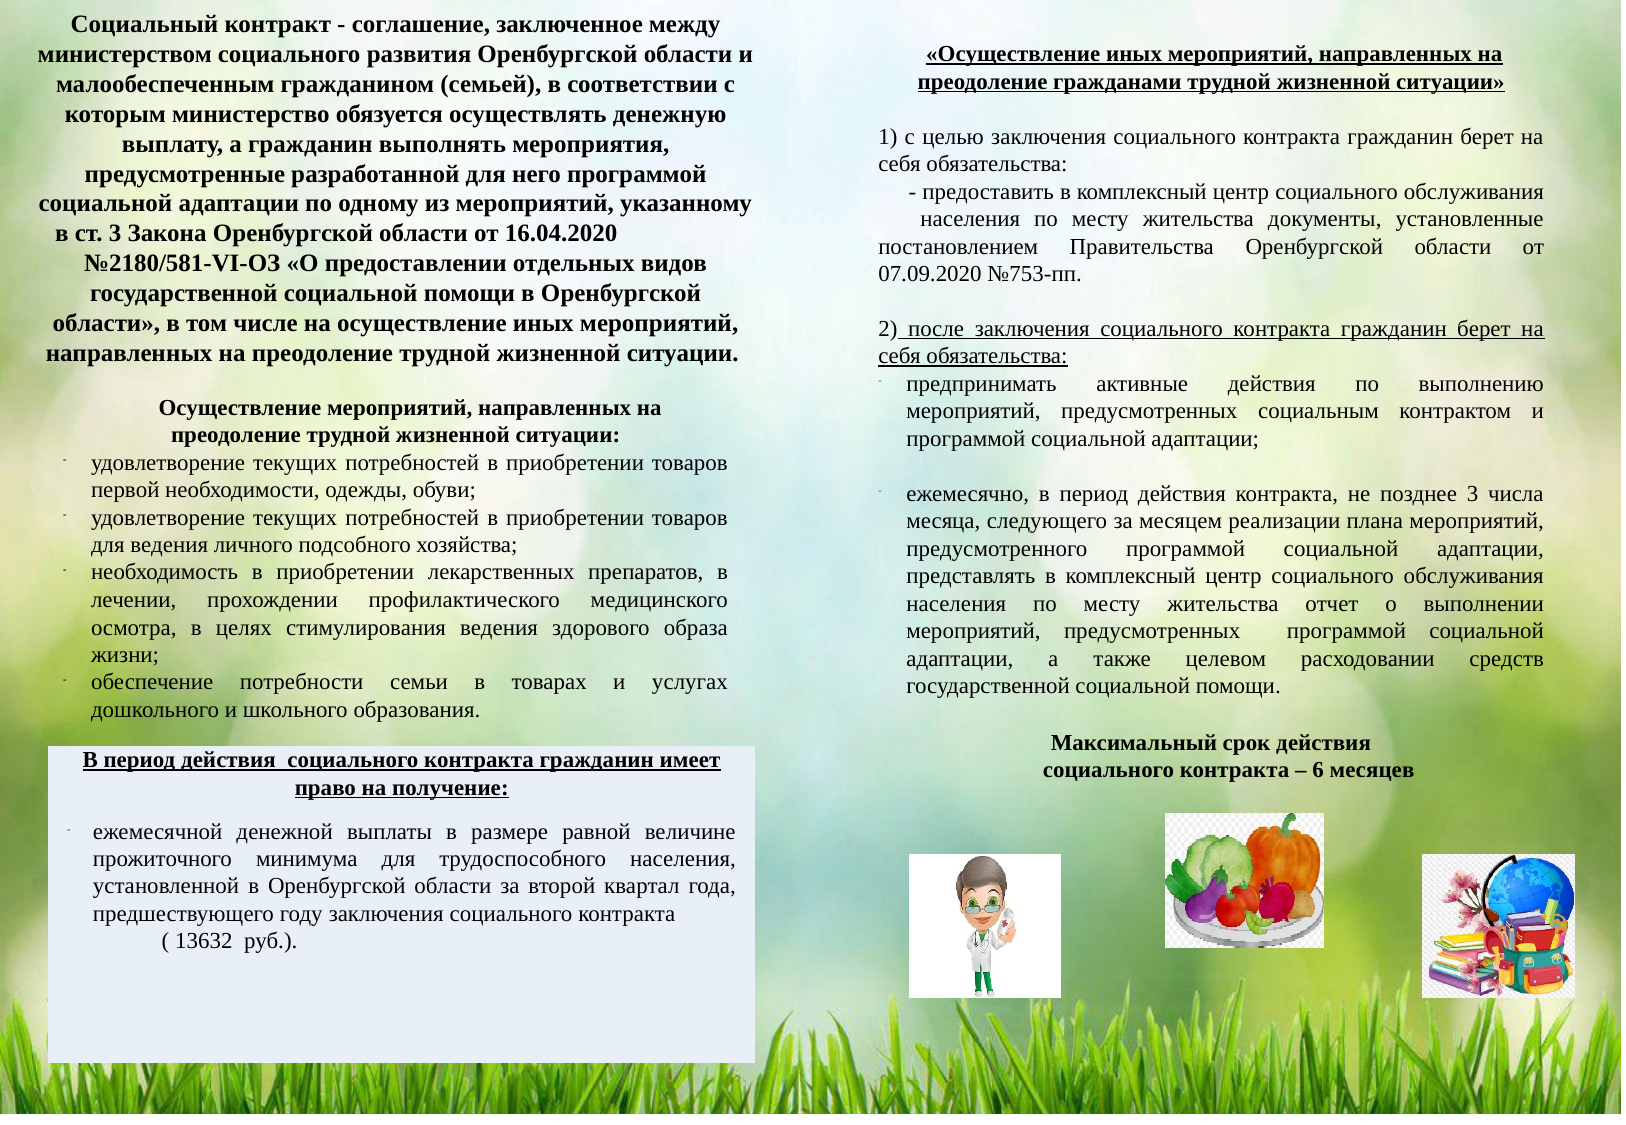

Социальный контракт - соглашение, заключенное между министерством социального развития Оренбургской области и малообеспеченным гражданином (семьей), в соответствии с которым министерство обязуется осуществлять денежную выплату, а гражданин выполнять мероприятия, предусмотренные разработанной для него программой социальной адаптации по одному из мероприятий, указанному в ст. 3 Закона Оренбургской области от 16.04.2020 №2180/581-VI-ОЗ «О предоставлении отдельных видов государственной социальной помощи в Оренбургской области», в том числе на осуществление иных мероприятий, направленных на преодоление трудной жизненной ситуации.
 «Осуществление иных мероприятий, направленных на преодоление гражданами трудной жизненной ситуации»
1) с целью заключения социального контракта гражданин берет на себя обязательства:
 - предоставить в комплексный центр социального обслуживания населения по месту жительства документы, установленные постановлением Правительства Оренбургской области от 07.09.2020 №753-пп.
2) после заключения социального контракта гражданин берет на себя обязательства:
предпринимать активные действия по выполнению мероприятий, предусмотренных социальным контрактом и программой социальной адаптации;
ежемесячно, в период действия контракта, не позднее 3 числа месяца, следующего за месяцем реализации плана мероприятий, предусмотренного программой социальной адаптации, представлять в комплексный центр социального обслуживания населения по месту жительства отчет о выполнении мероприятий, предусмотренных программой социальной адаптации, а также целевом расходовании средств государственной социальной помощи.
 Максимальный срок действия
 социального контракта – 6 месяцев
 Осуществление мероприятий, направленных на преодоление трудной жизненной ситуации:
удовлетворение текущих потребностей в приобретении товаров первой необходимости, одежды, обуви;
удовлетворение текущих потребностей в приобретении товаров для ведения личного подсобного хозяйства;
необходимость в приобретении лекарственных препаратов, в лечении, прохождении профилактического медицинского осмотра, в целях стимулирования ведения здорового образа жизни;
обеспечение потребности семьи в товарах и услугах дошкольного и школьного образования.
| В период действия социального контракта гражданин имеет право на получение: ежемесячной денежной выплаты в размере равной величине прожиточного минимума для трудоспособного населения, установленной в Оренбургской области за второй квартал года, предшествующего году заключения социального контракта ( 13632 руб.). |
| --- |